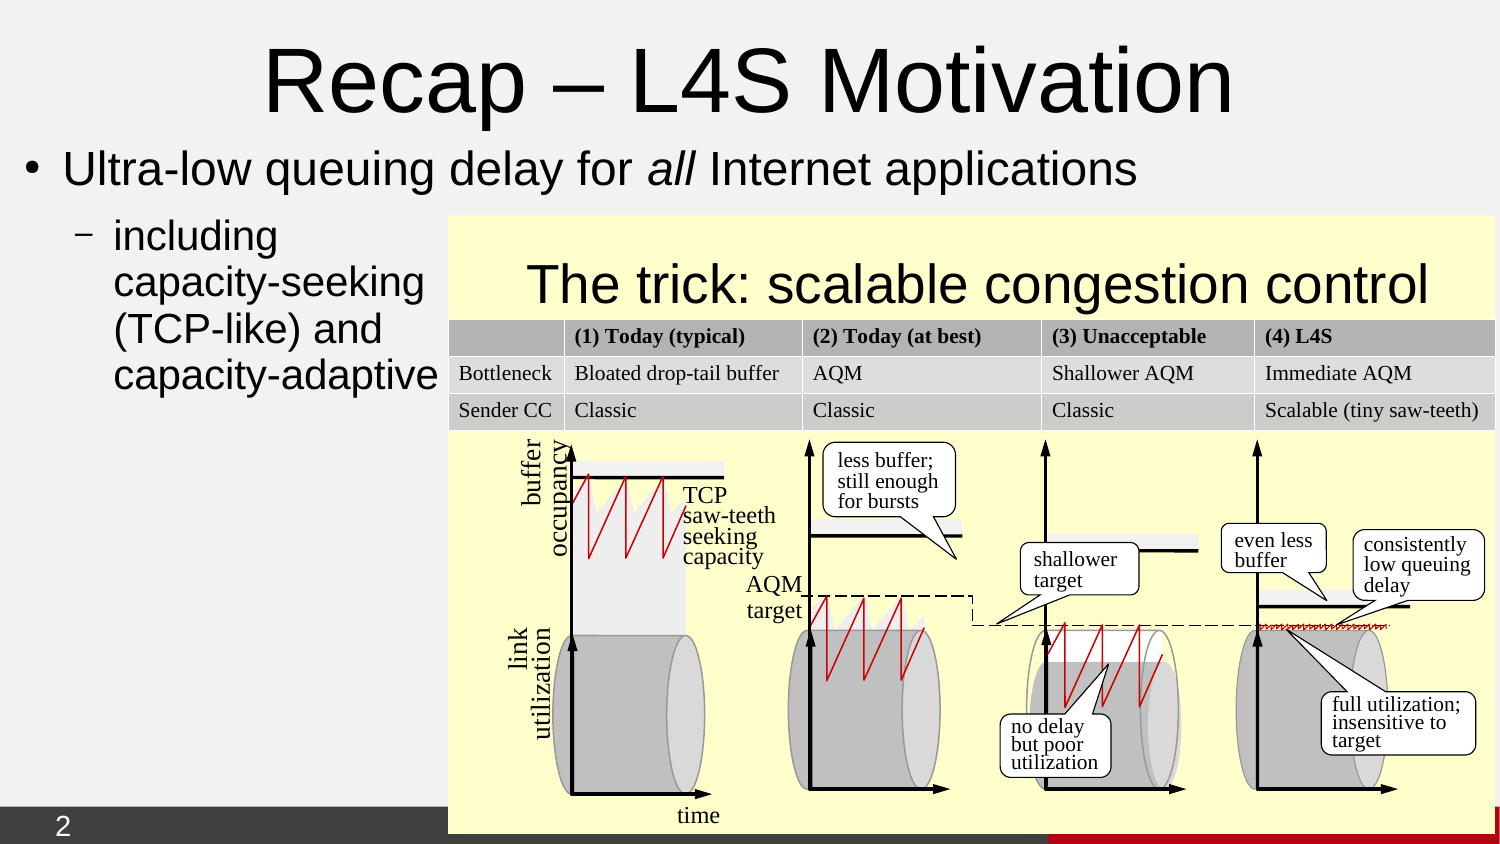

# Recap – L4S Motivation
Ultra-low queuing delay for all Internet applications
including
capacity-seeking
(TCP-like) and
capacity-adaptive
2